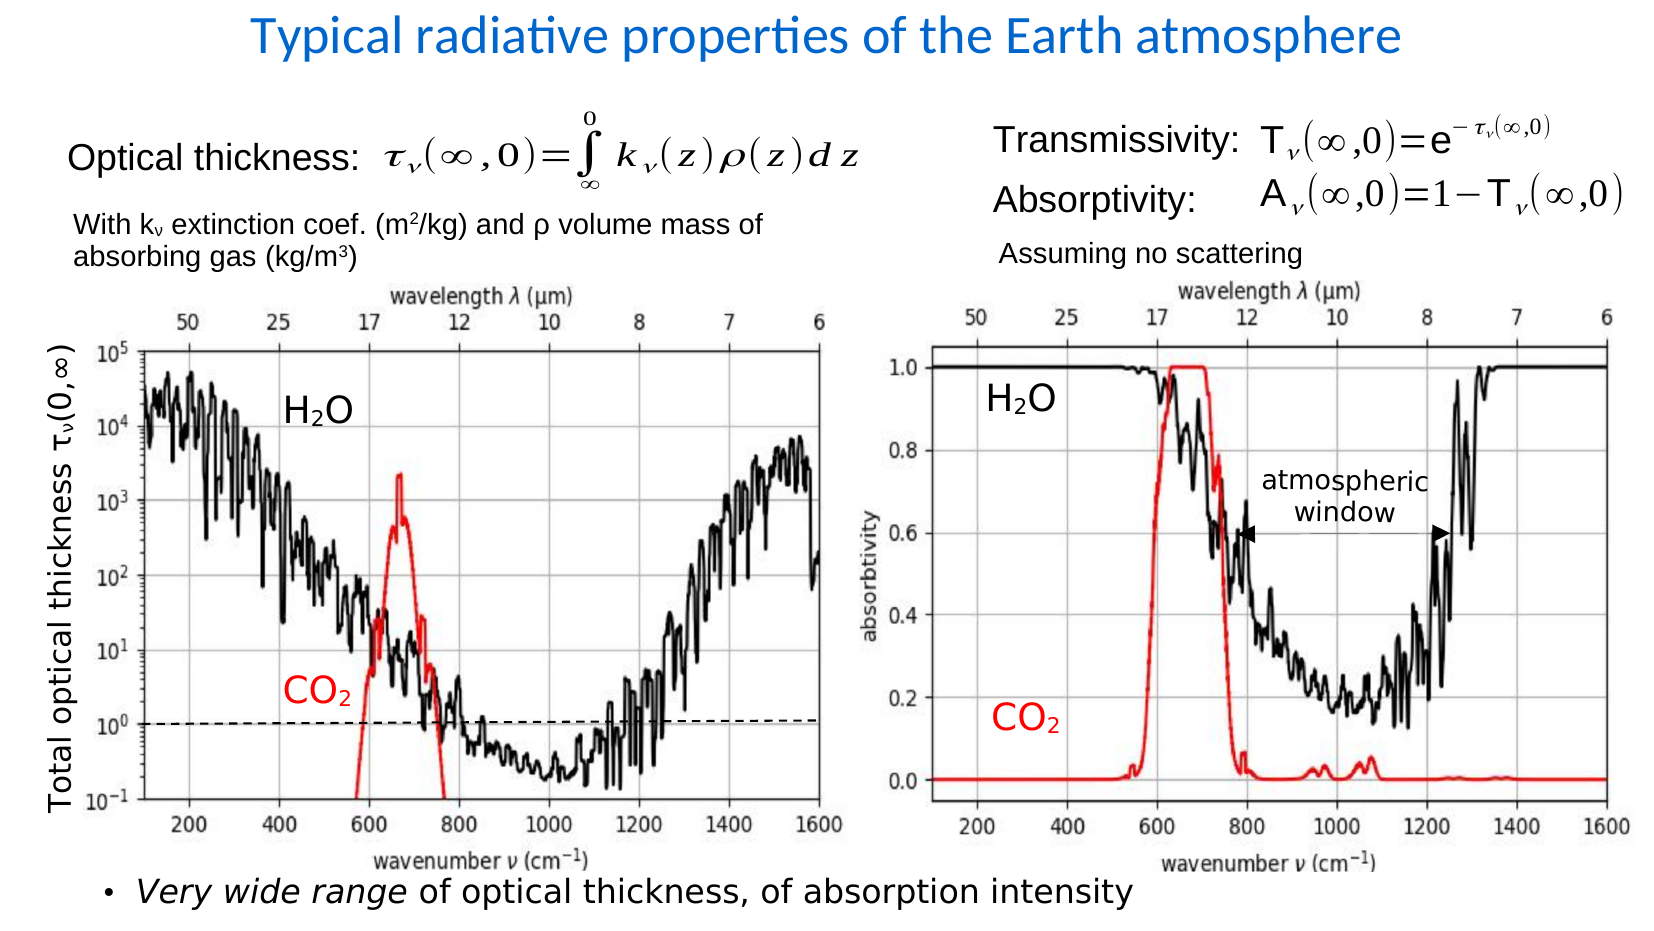

Typical radiative properties of the Earth atmosphere
Optical thickness:
With kν extinction coef. (m2/kg) and ρ volume mass of absorbing gas (kg/m3)
H2O
Total optical thickness τν(0,∞)
CO2
 Very wide range of optical thickness, of absorption intensity
Transmissivity:
Absorptivity:
Assuming no scattering
H2O
atmospheric window
CO2